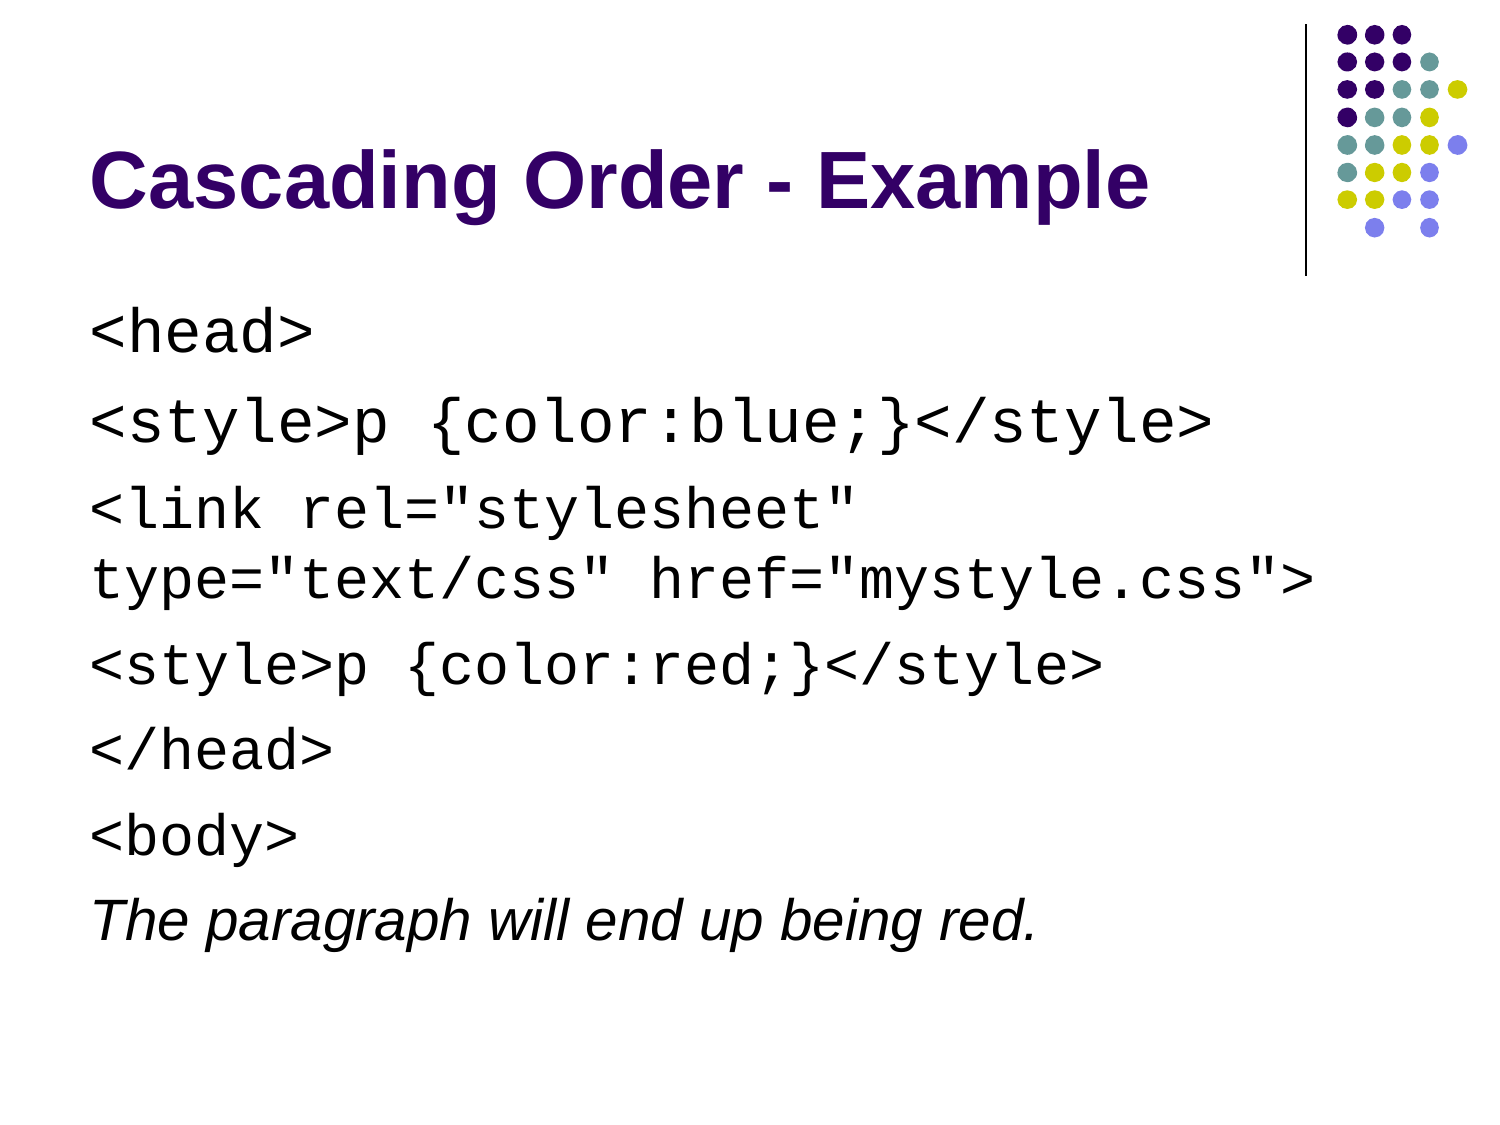

# Cascading Order - Example
<head>
<style>p {color:blue;}</style>
<link rel="stylesheet" type="text/css" href="mystyle.css">
<style>p {color:red;}</style>
</head>
<body>
The paragraph will end up being red.